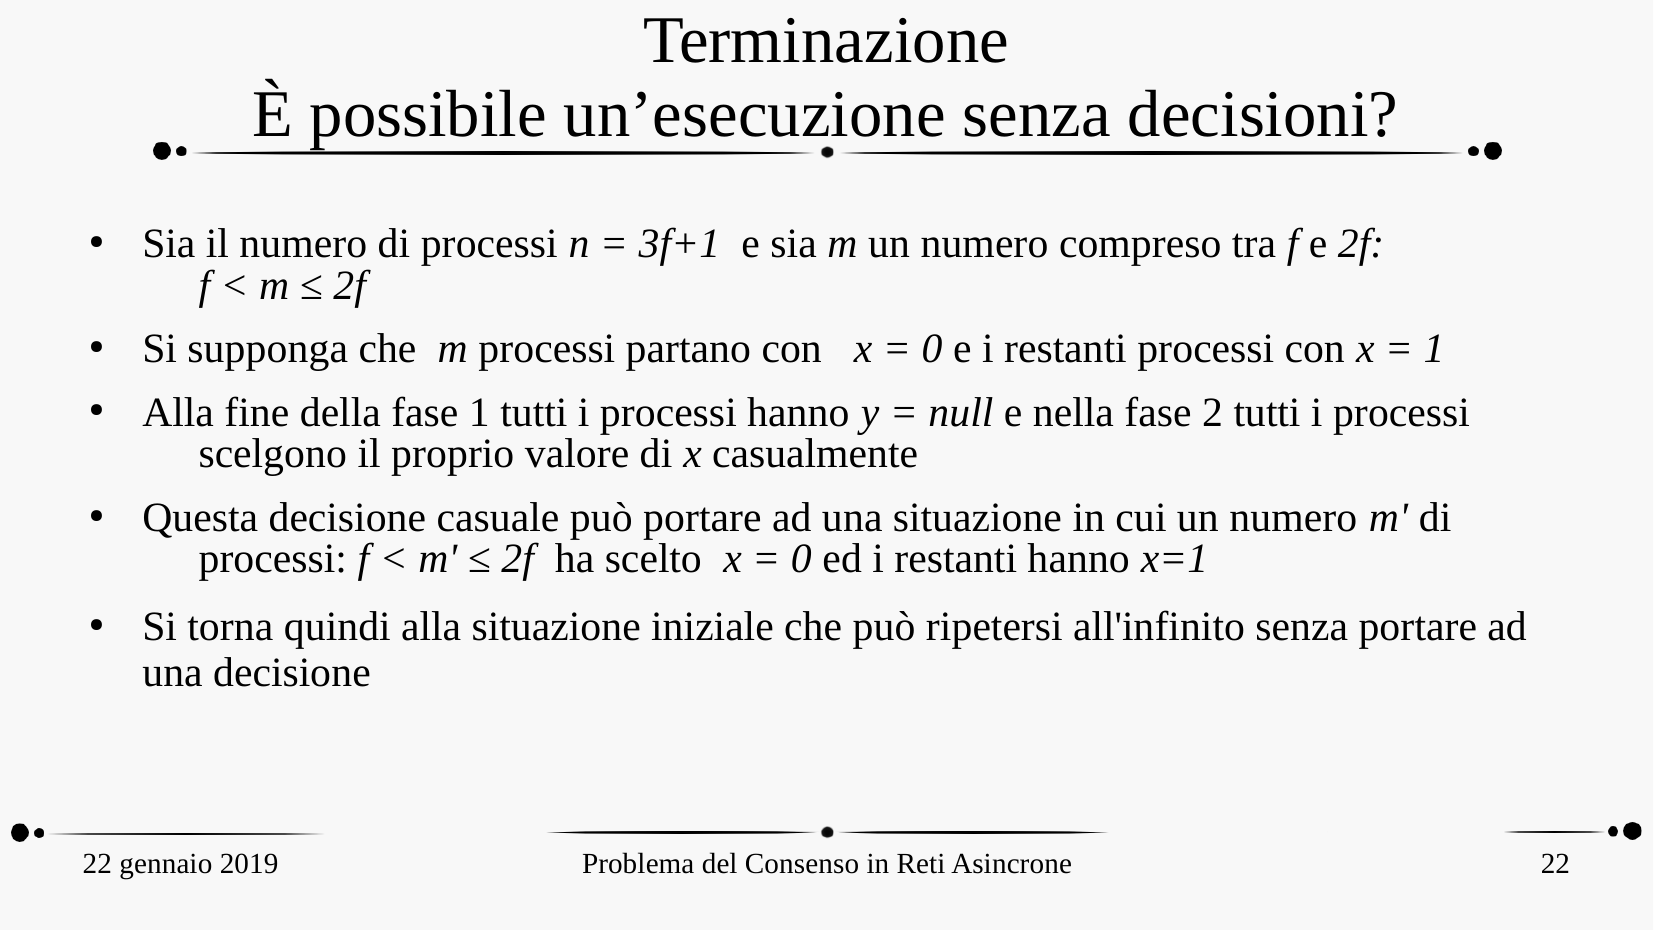

# Terminazione È possibile un’esecuzione senza decisioni?
Sia il numero di processi n = 3f+1 e sia m un numero compreso tra f e 2f: f < m ≤ 2f
Si supponga che m processi partano con x = 0 e i restanti processi con x = 1
Alla fine della fase 1 tutti i processi hanno y = null e nella fase 2 tutti i processi scelgono il proprio valore di x casualmente
Questa decisione casuale può portare ad una situazione in cui un numero m' di processi: f < m' ≤ 2f ha scelto x = 0 ed i restanti hanno x=1
Si torna quindi alla situazione iniziale che può ripetersi all'infinito senza portare ad una decisione
22 gennaio 2019
Problema del Consenso in Reti Asincrone
22